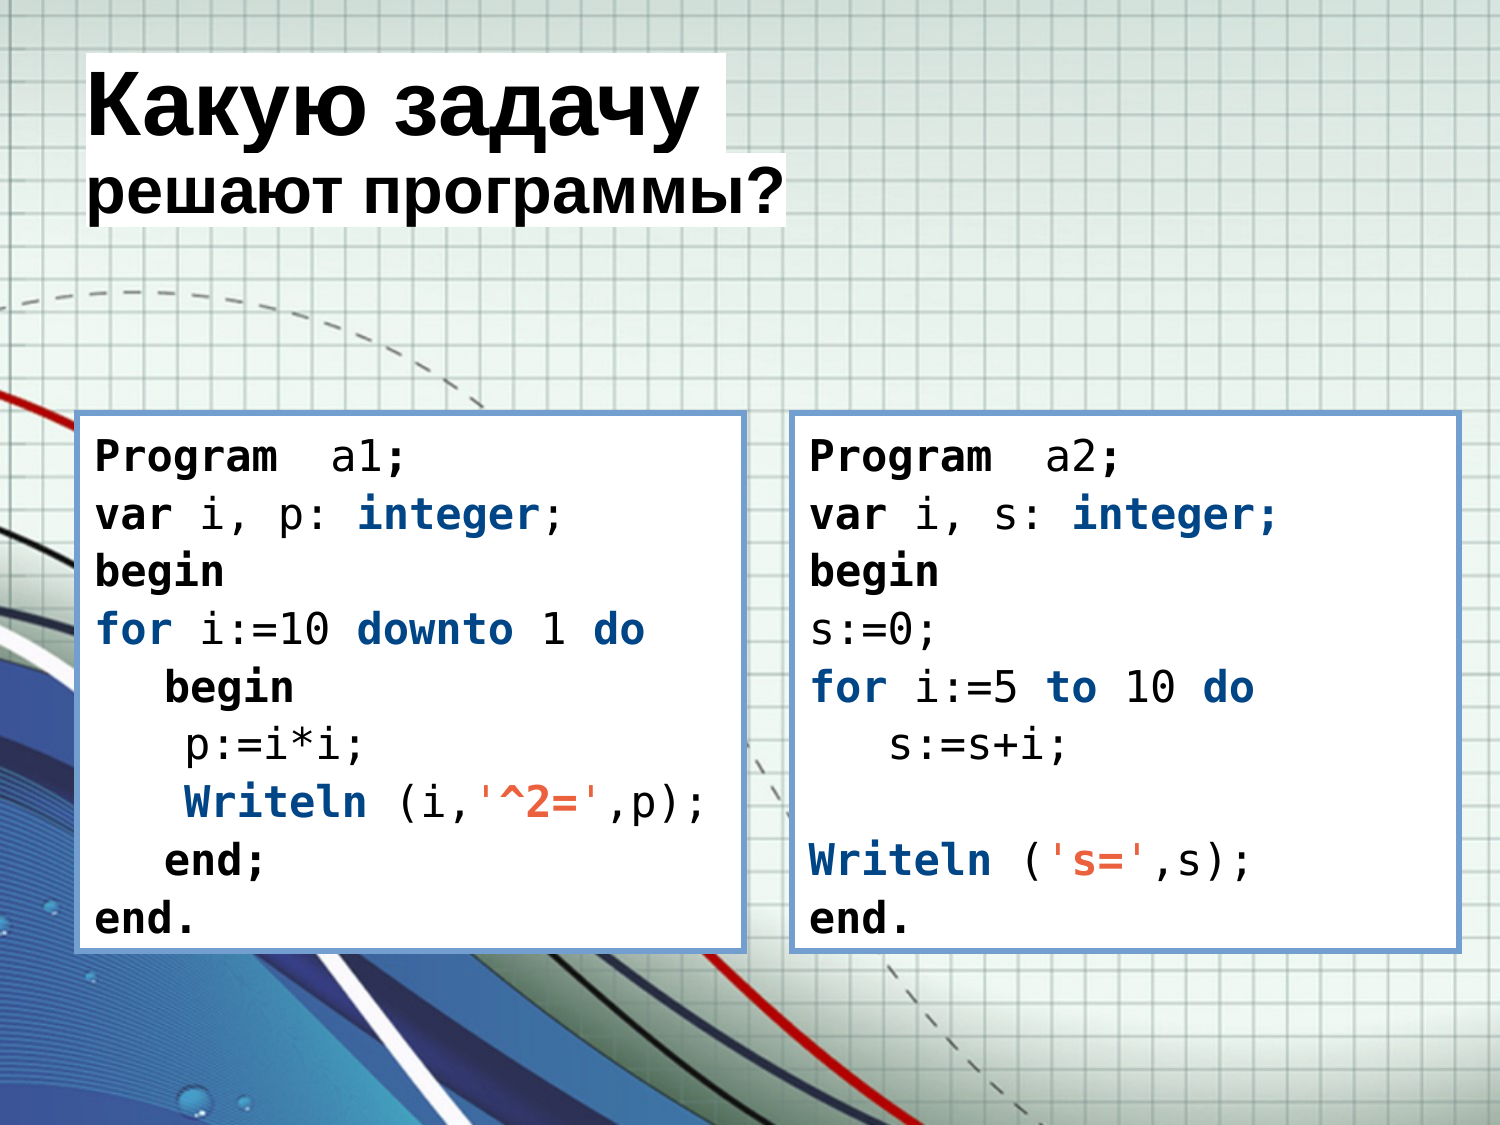

# Какую задачу решают программы?
Program a1;
var i, p: integer;
begin
for i:=10 downto 1 do
 begin
 p:=i*i;
 Writeln (i,'^2=',p);
 end;
end.
Program a2;
var i, s: integer;
begin
s:=0;
for i:=5 to 10 do
 s:=s+i;
Writeln ('s=',s);
end.